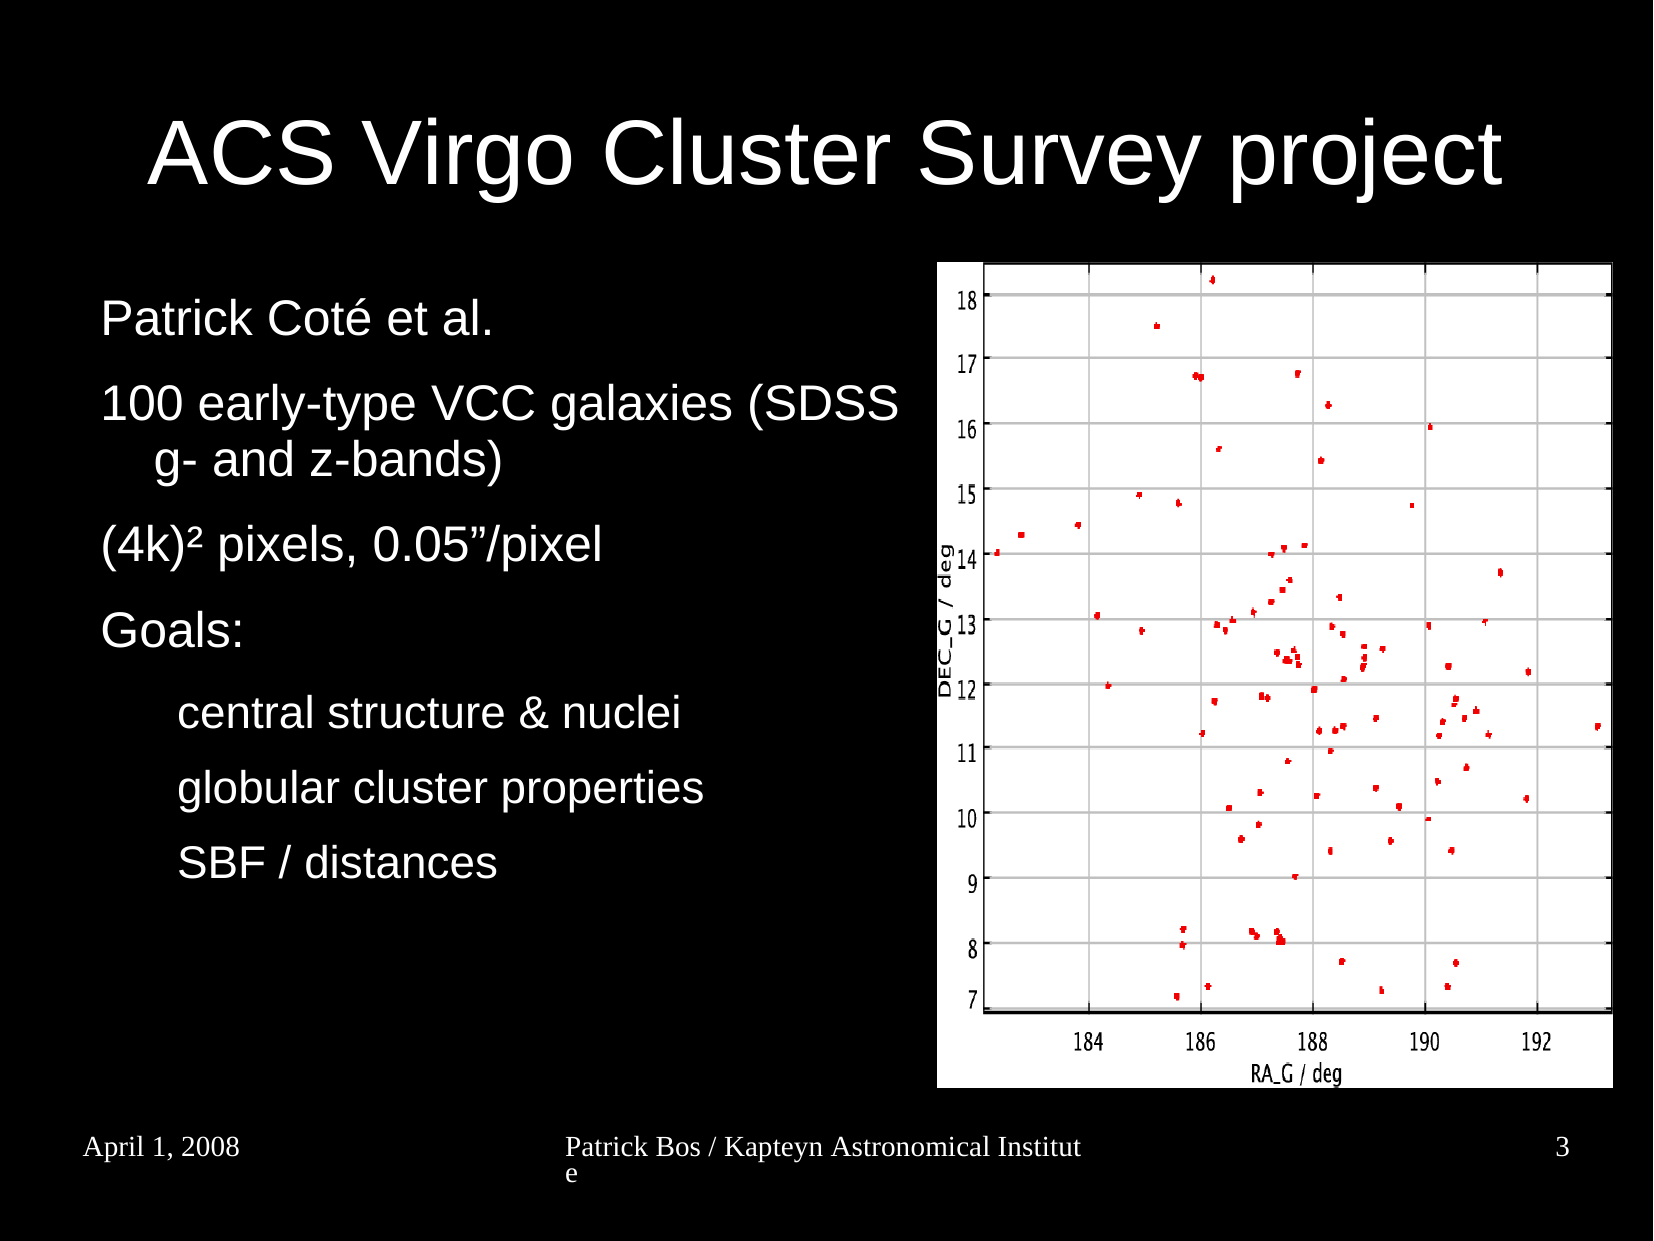

# ACS Virgo Cluster Survey project
Patrick Coté et al.
100 early-type VCC galaxies (SDSS g- and z-bands)
(4k)² pixels, 0.05”/pixel
Goals:
central structure & nuclei
globular cluster properties
SBF / distances
April 1, 2008
Patrick Bos / Kapteyn Astronomical Institute
3